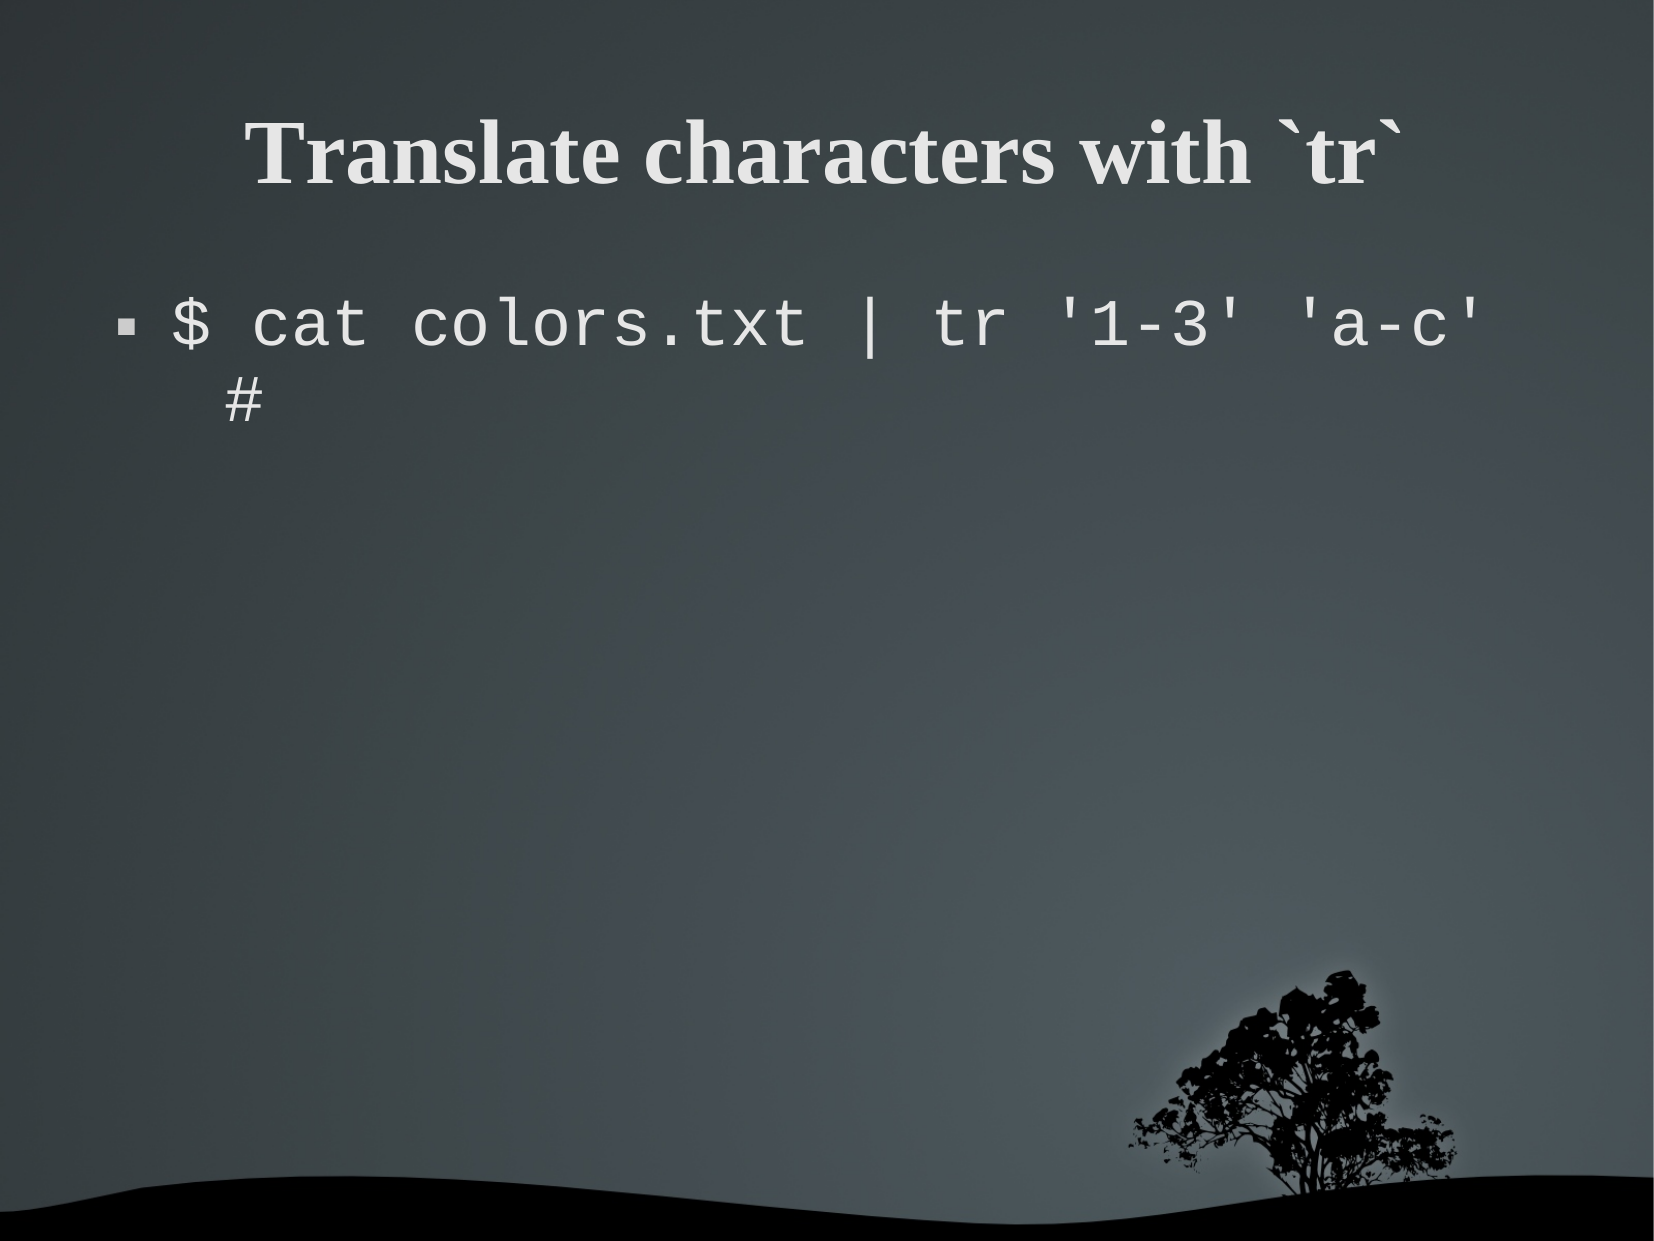

# Translate characters with `tr`
$ cat colors.txt | tr '1-3' 'a-c' #